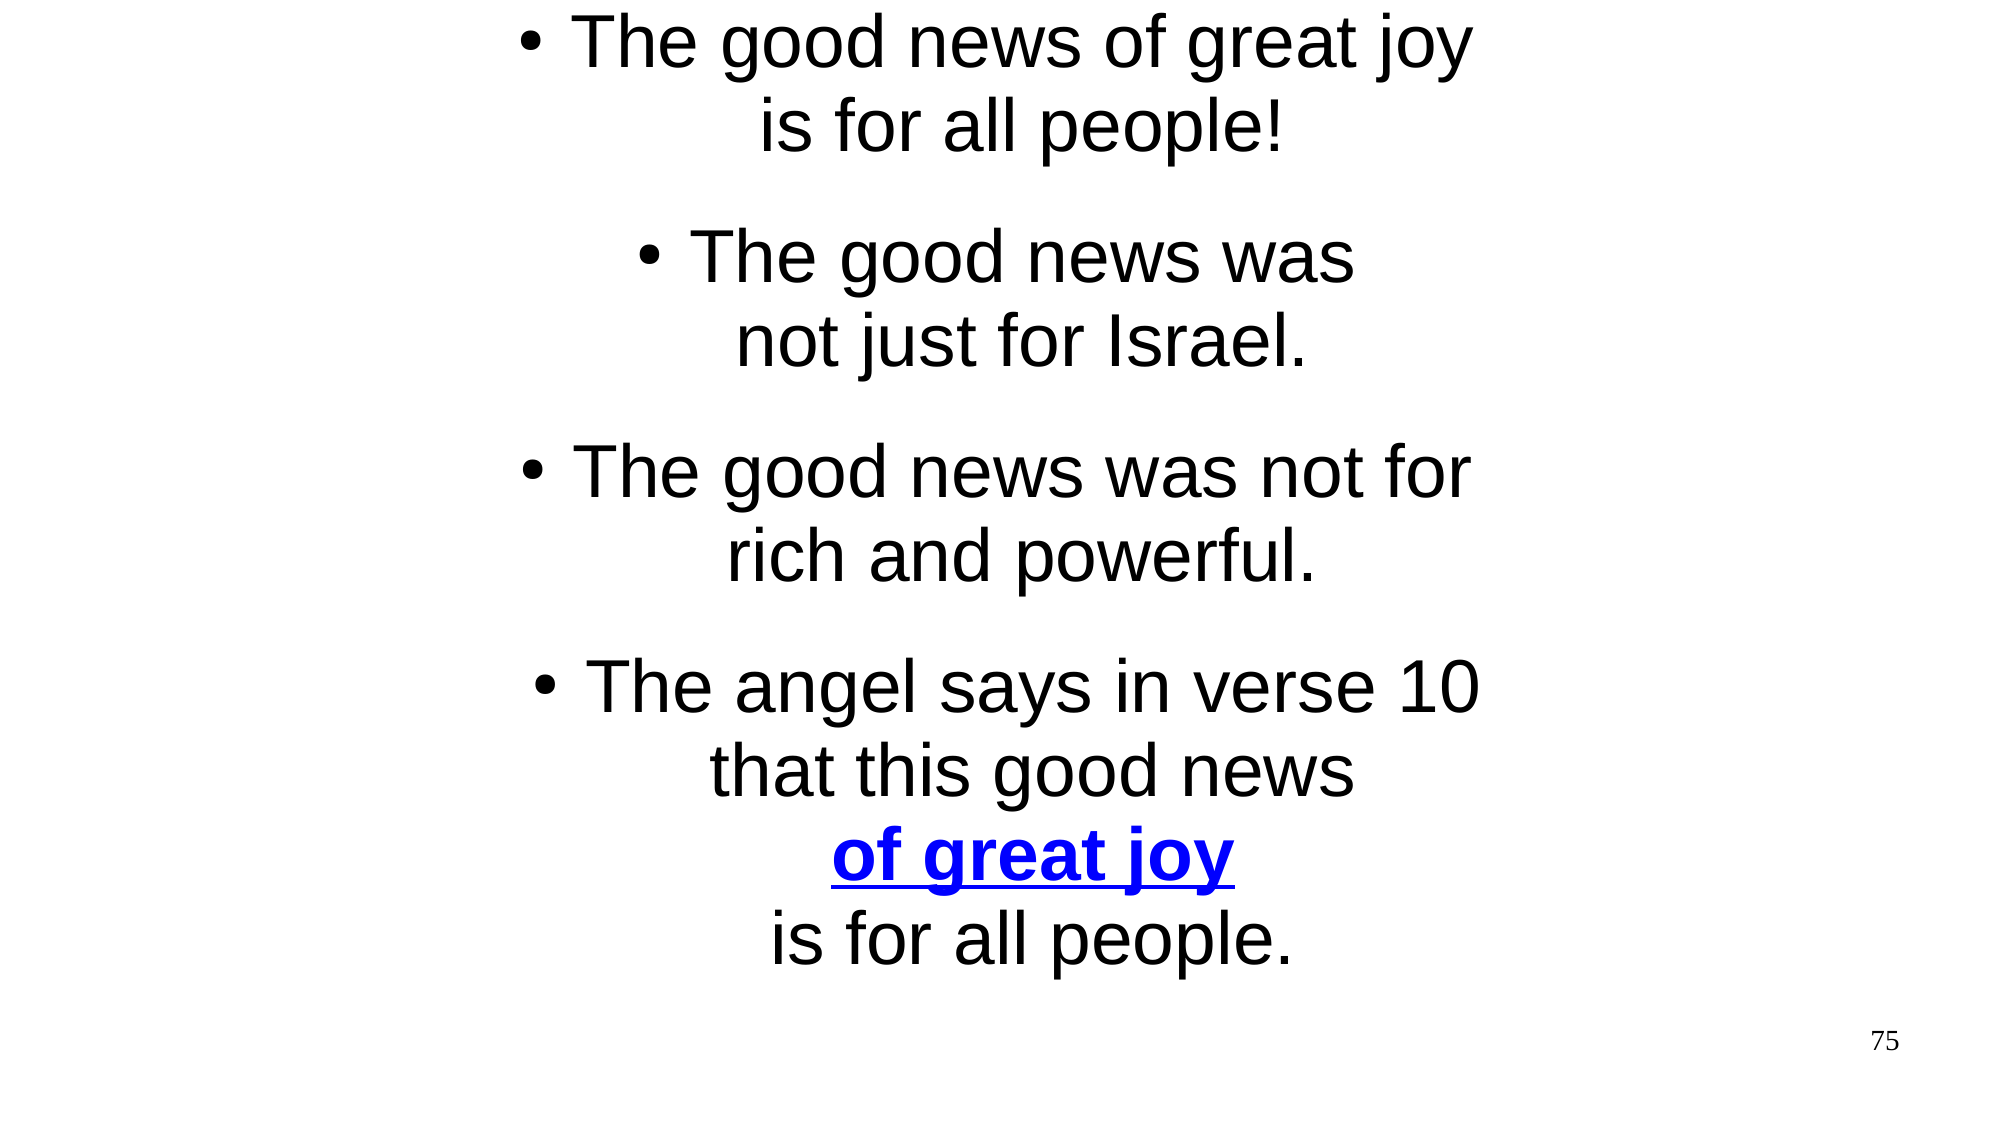

# The good news of great joy is for all people!
The good news was
not just for Israel.
The good news was not for
rich and powerful.
The angel says in verse 10
 that this good news
of great joy
 is for all people.
75